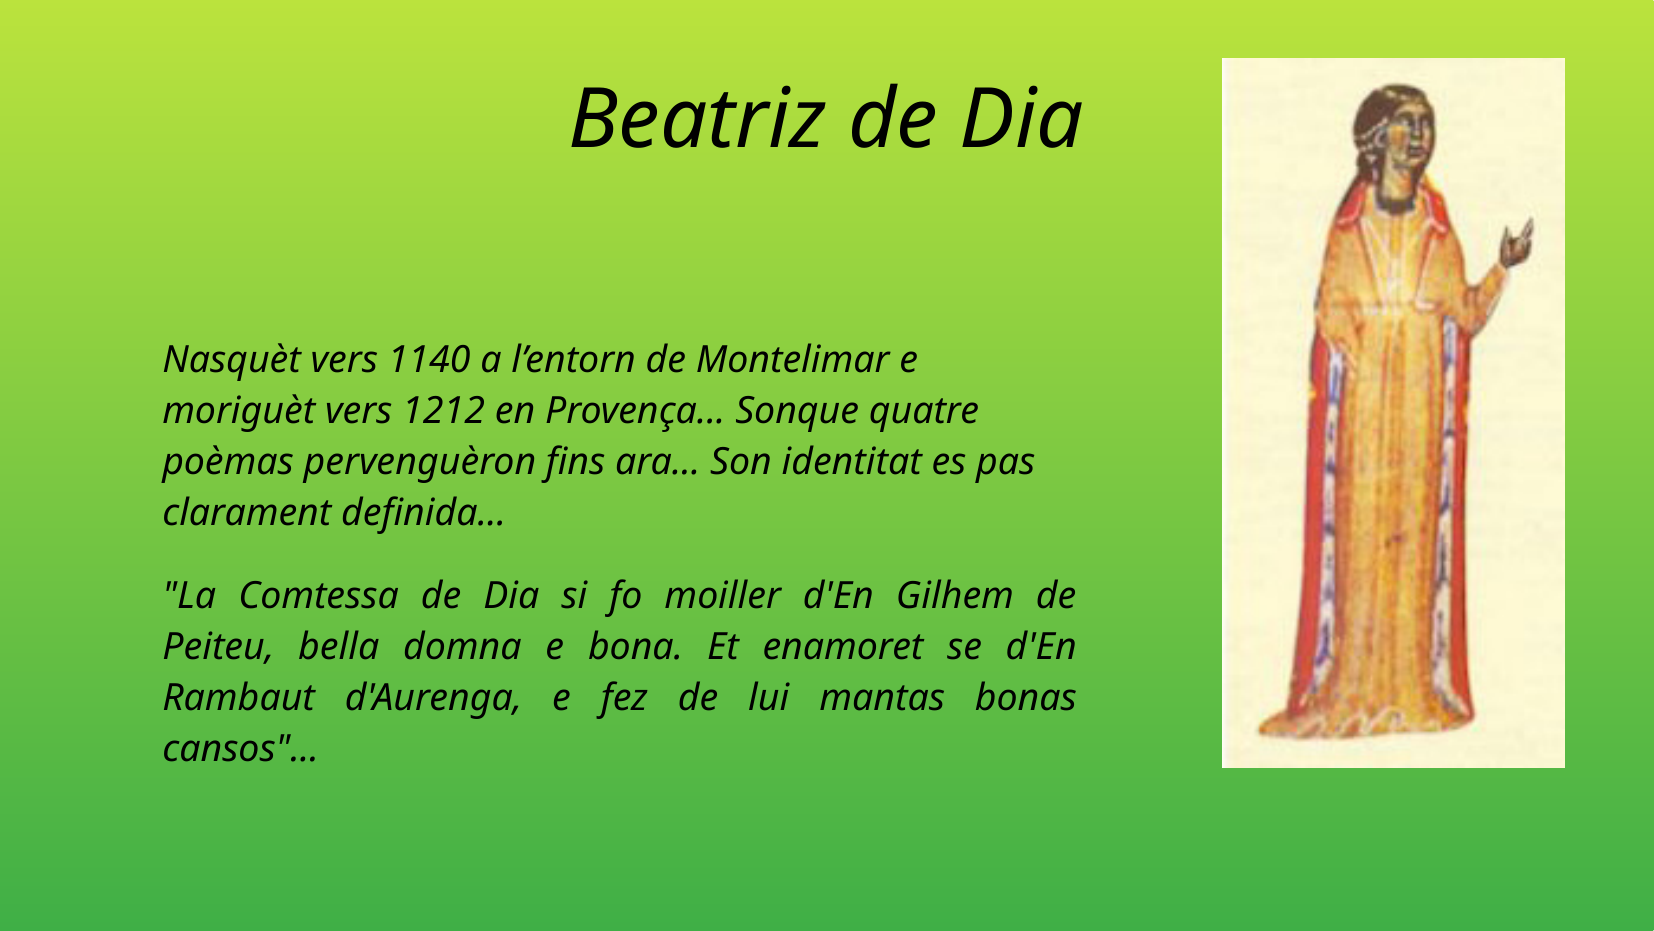

# Beatriz de Dia
Nasquèt vers 1140 a l’entorn de Montelimar e moriguèt vers 1212 en Provença... Sonque quatre poèmas pervenguèron fins ara... Son identitat es pas clarament definida...
"La Comtessa de Dia si fo moiller d'En Gilhem de Peiteu, bella domna e bona. Et enamoret se d'En Rambaut d'Aurenga, e fez de lui mantas bonas cansos"...